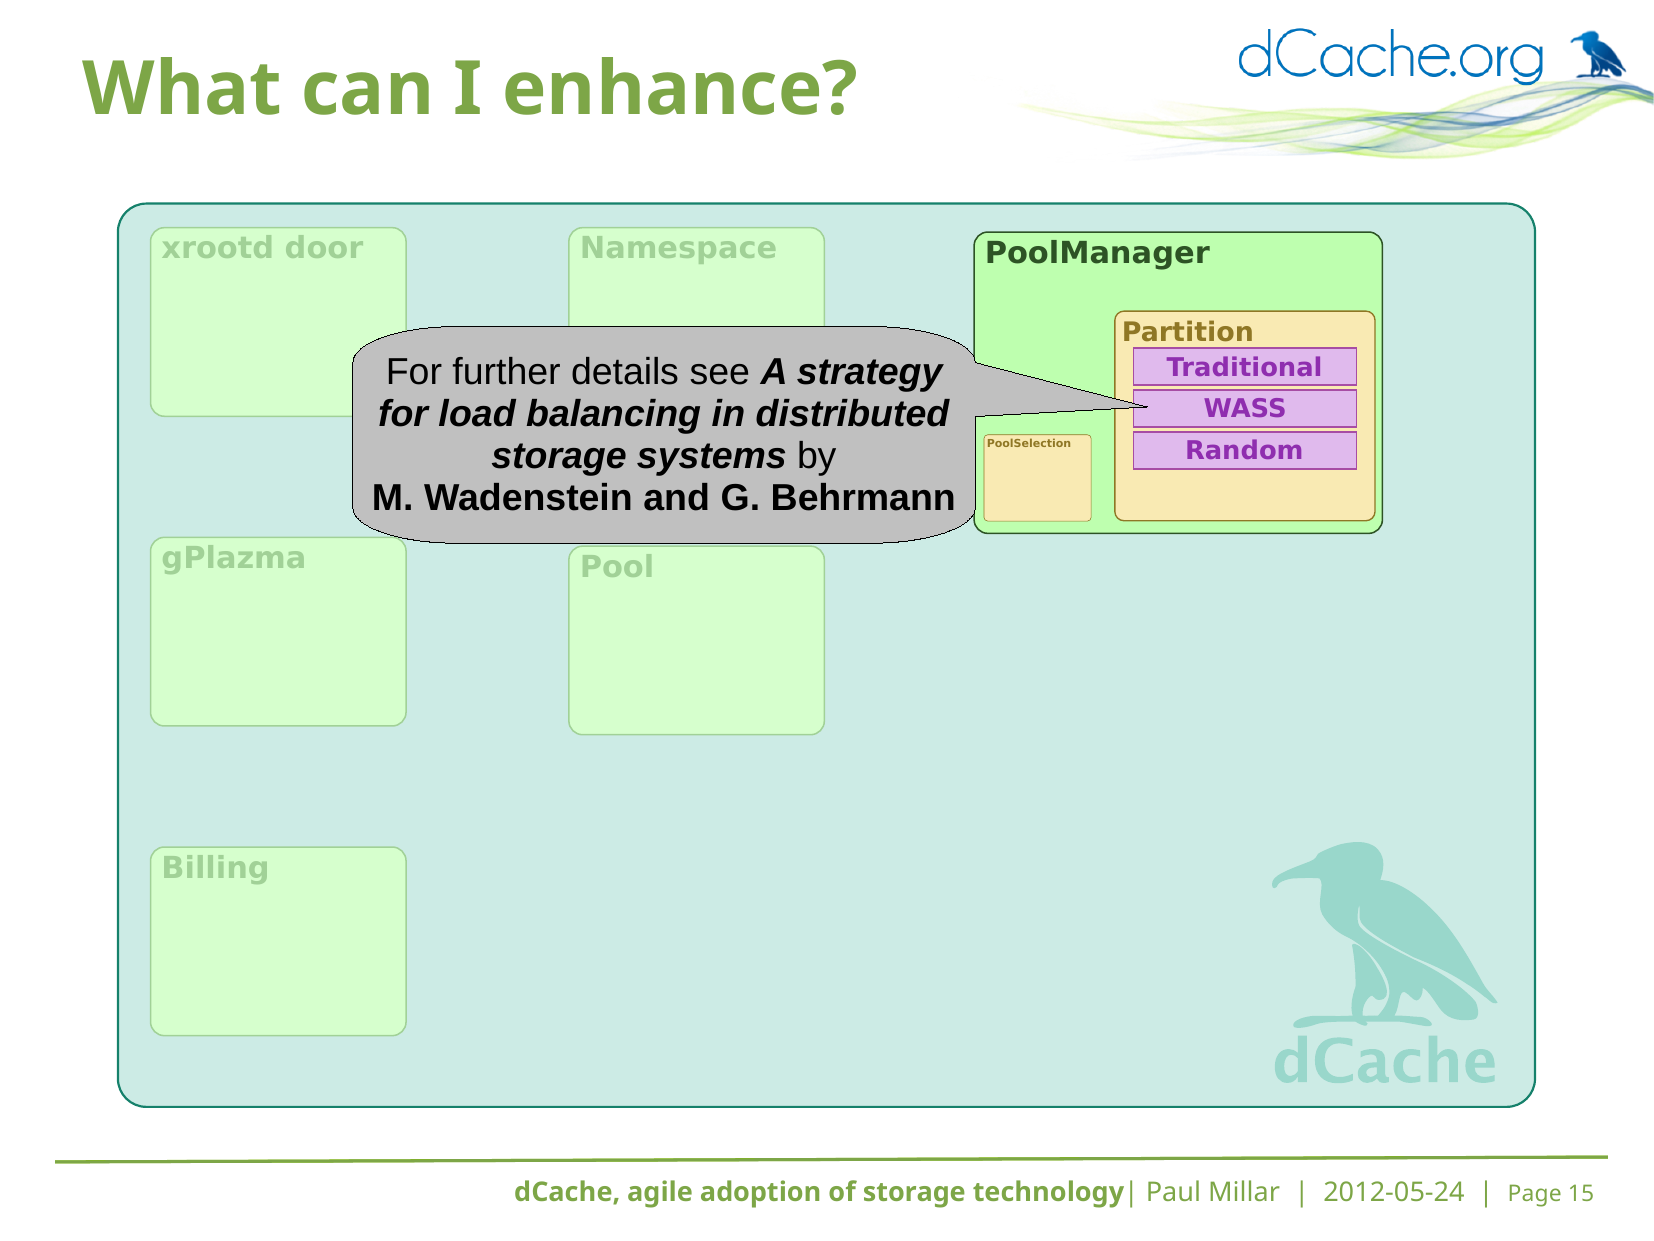

# What can I enhance?
For further details see A strategy
for load balancing in distributed
storage systems by
M. Wadenstein and G. Behrmann
15